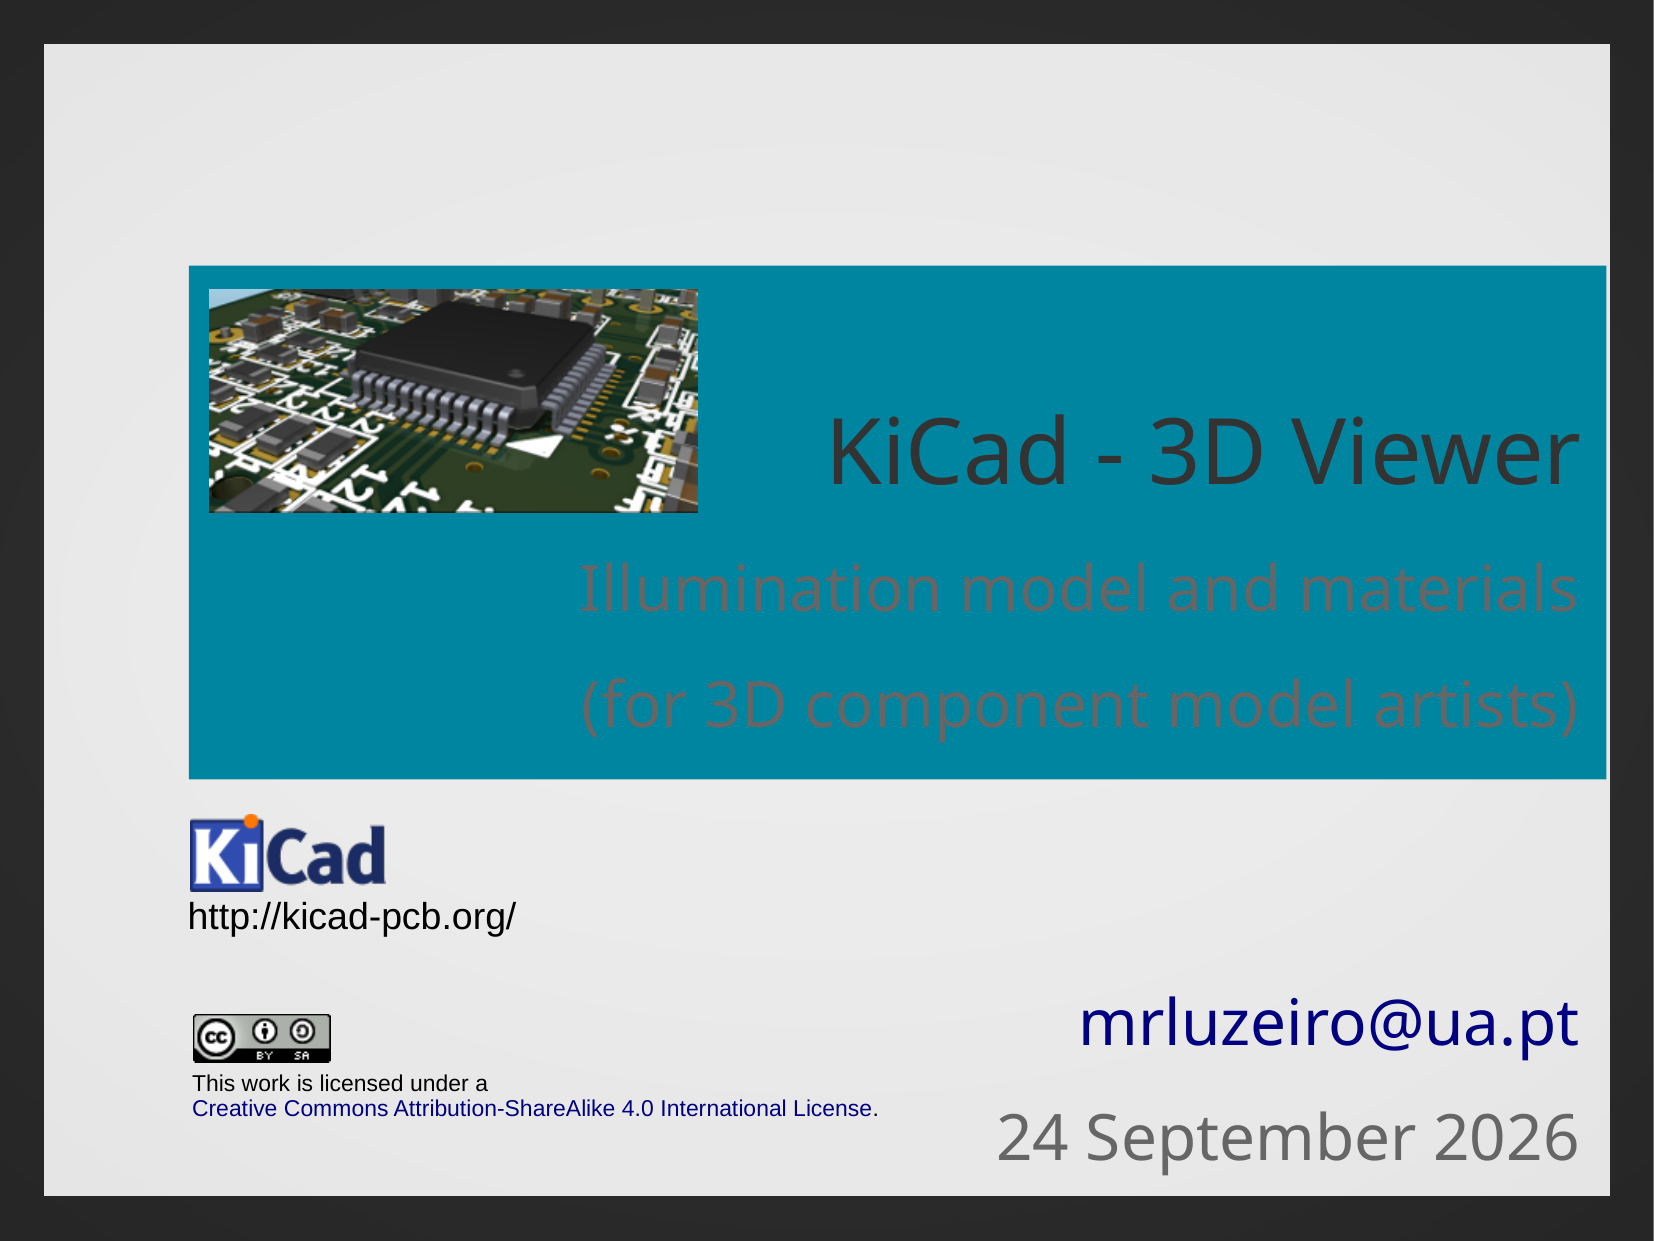

# KiCad - 3D Viewer
Illumination model and materials
(for 3D component model artists)
mrluzeiro@ua.pt
http://kicad-pcb.org/
This work is licensed under a Creative Commons Attribution-ShareAlike 4.0 International License.